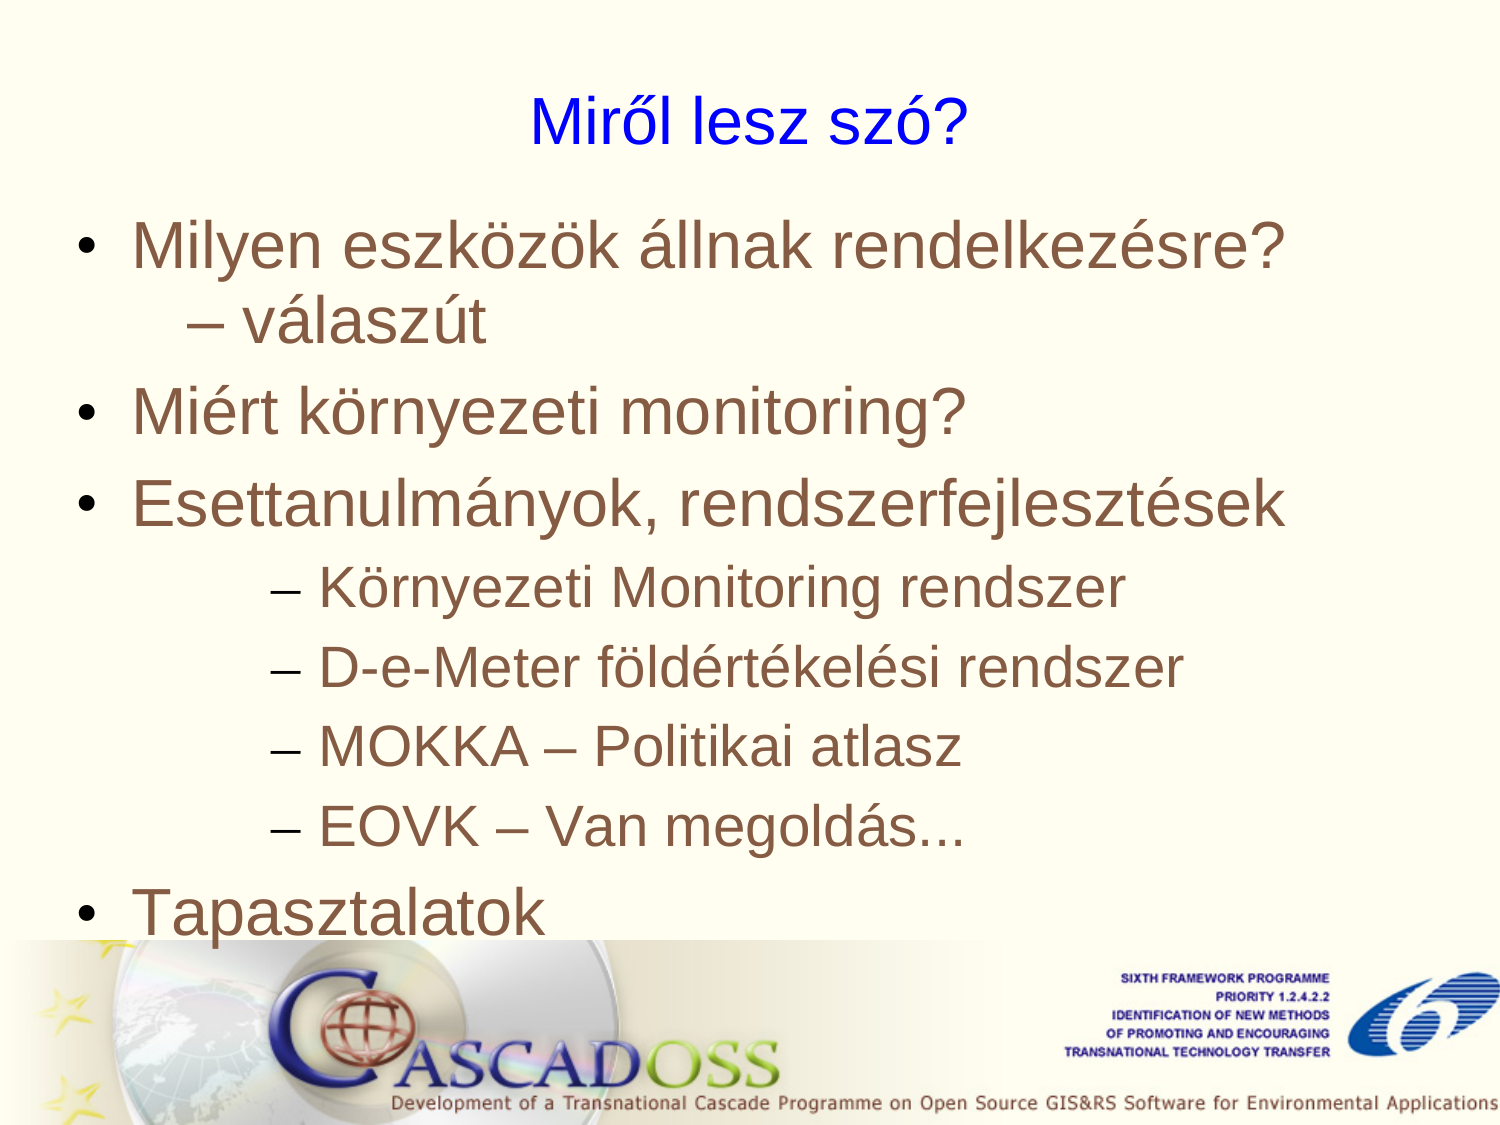

# Miről lesz szó?
Milyen eszközök állnak rendelkezésre?
– válaszút
Miért környezeti monitoring?
Esettanulmányok, rendszerfejlesztések
Környezeti Monitoring rendszer
D-e-Meter földértékelési rendszer
MOKKA – Politikai atlasz
EOVK – Van megoldás...
Tapasztalatok